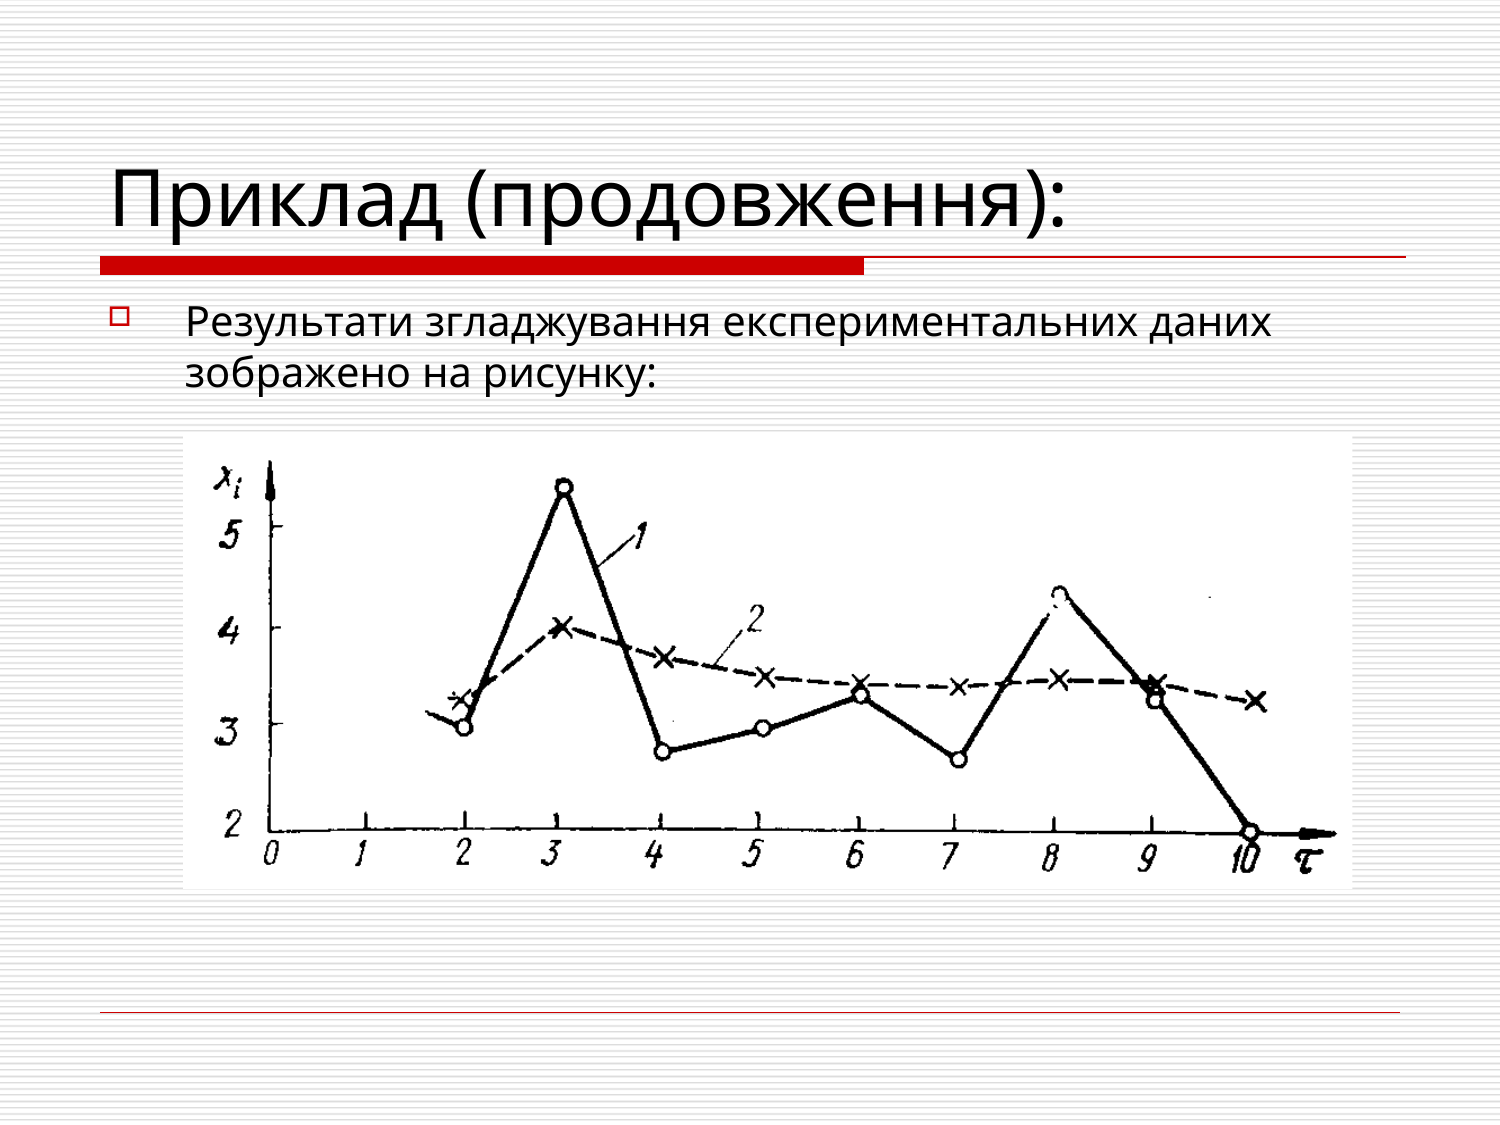

# Приклад (продовження):
Результати згладжування експериментальних даних зображено на рисунку: